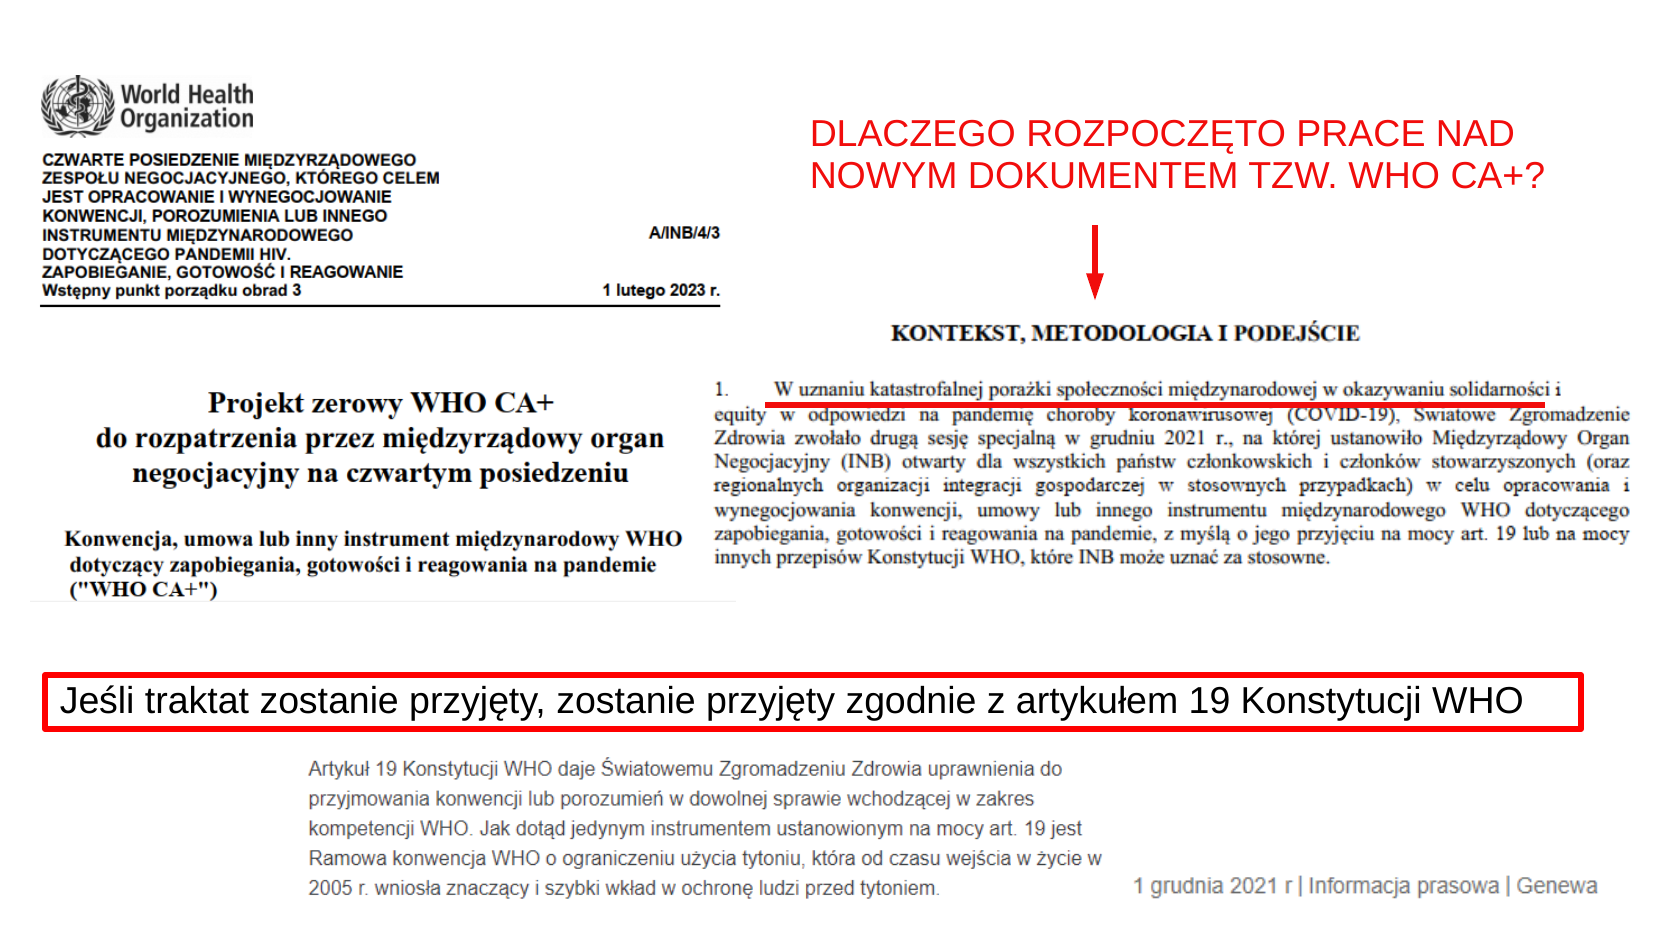

DLACZEGO ROZPOCZĘTO PRACE NAD
NOWYM DOKUMENTEM TZW. WHO CA+?
Jeśli traktat zostanie przyjęty, zostanie przyjęty zgodnie z artykułem 19 Konstytucji WHO